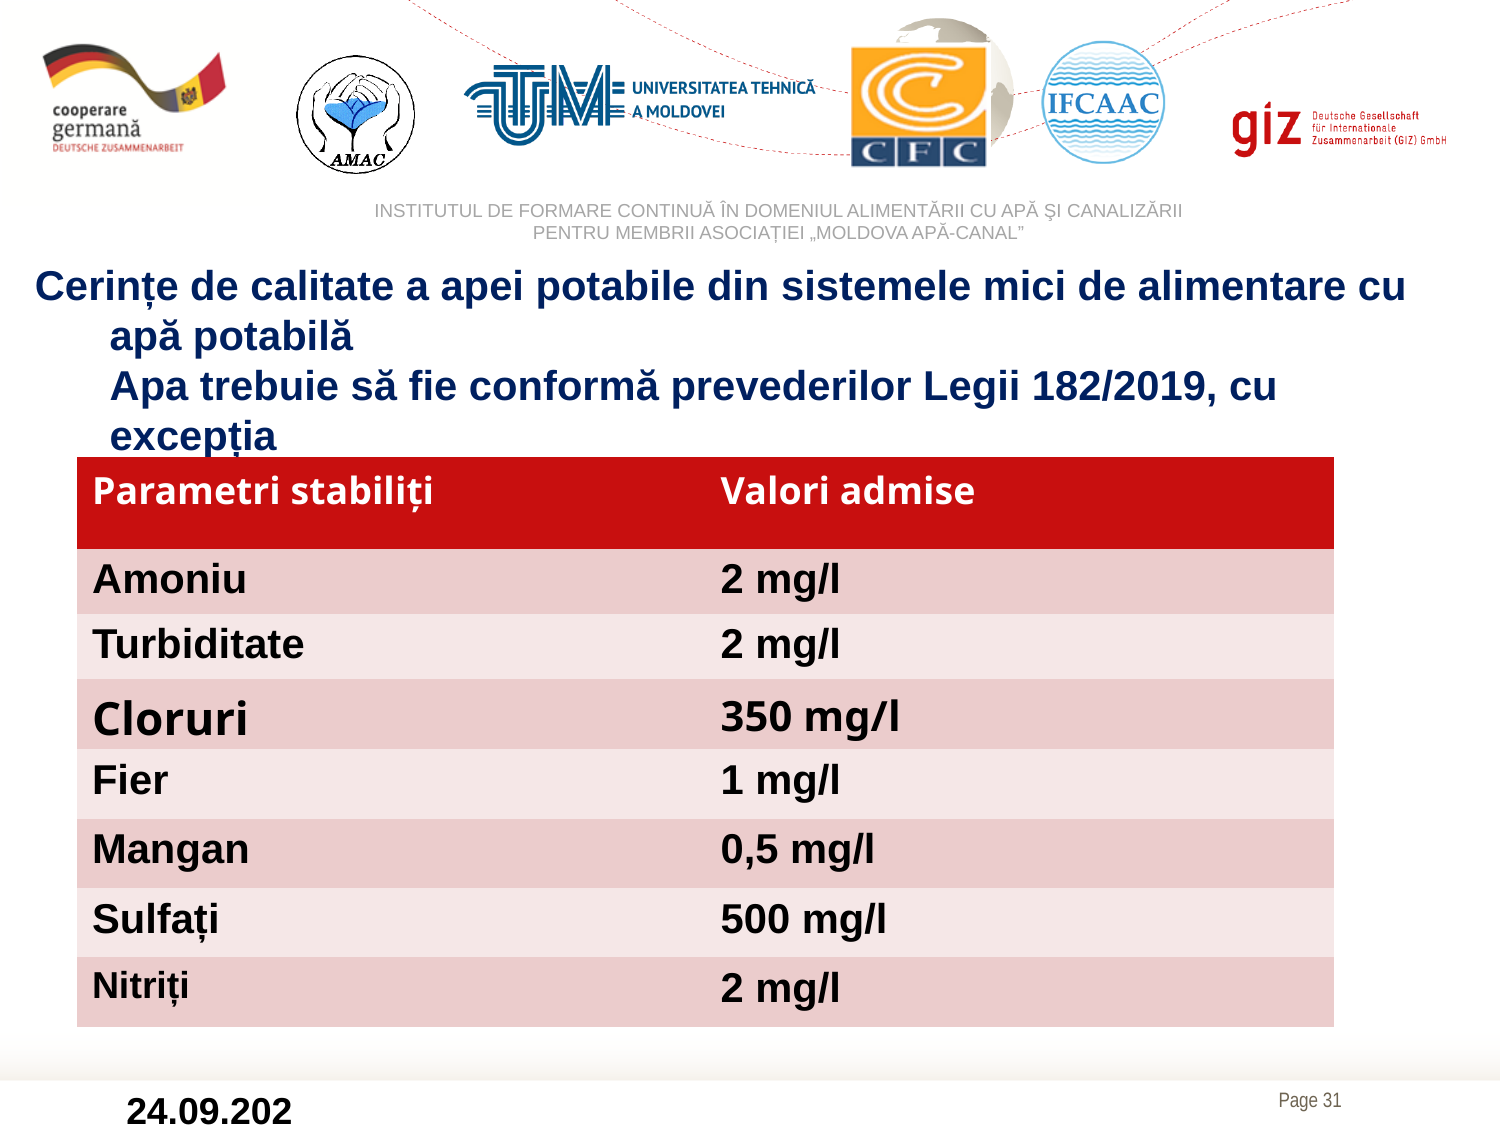

INSTITUTUL DE FORMARE CONTINUĂ ÎN DOMENIUL ALIMENTĂRII CU APĂ ŞI CANALIZĂRII
PENTRU MEMBRII ASOCIAȚIEI „MOLDOVA APĂ-CANAL”
# Cerințe de calitate a apei potabile din sistemele mici de alimentare cu apă potabilă Apa trebuie să fie conformă prevederilor Legii 182/2019, cu excepția
| Parametri stabiliţi | Valori admise |
| --- | --- |
| Amoniu | 2 mg/l |
| Turbiditate | 2 mg/l |
| Cloruri | 350 mg/l |
| Fier | 1 mg/l |
| Mangan | 0,5 mg/l |
| Sulfați | 500 mg/l |
| Nitriți | 2 mg/l |